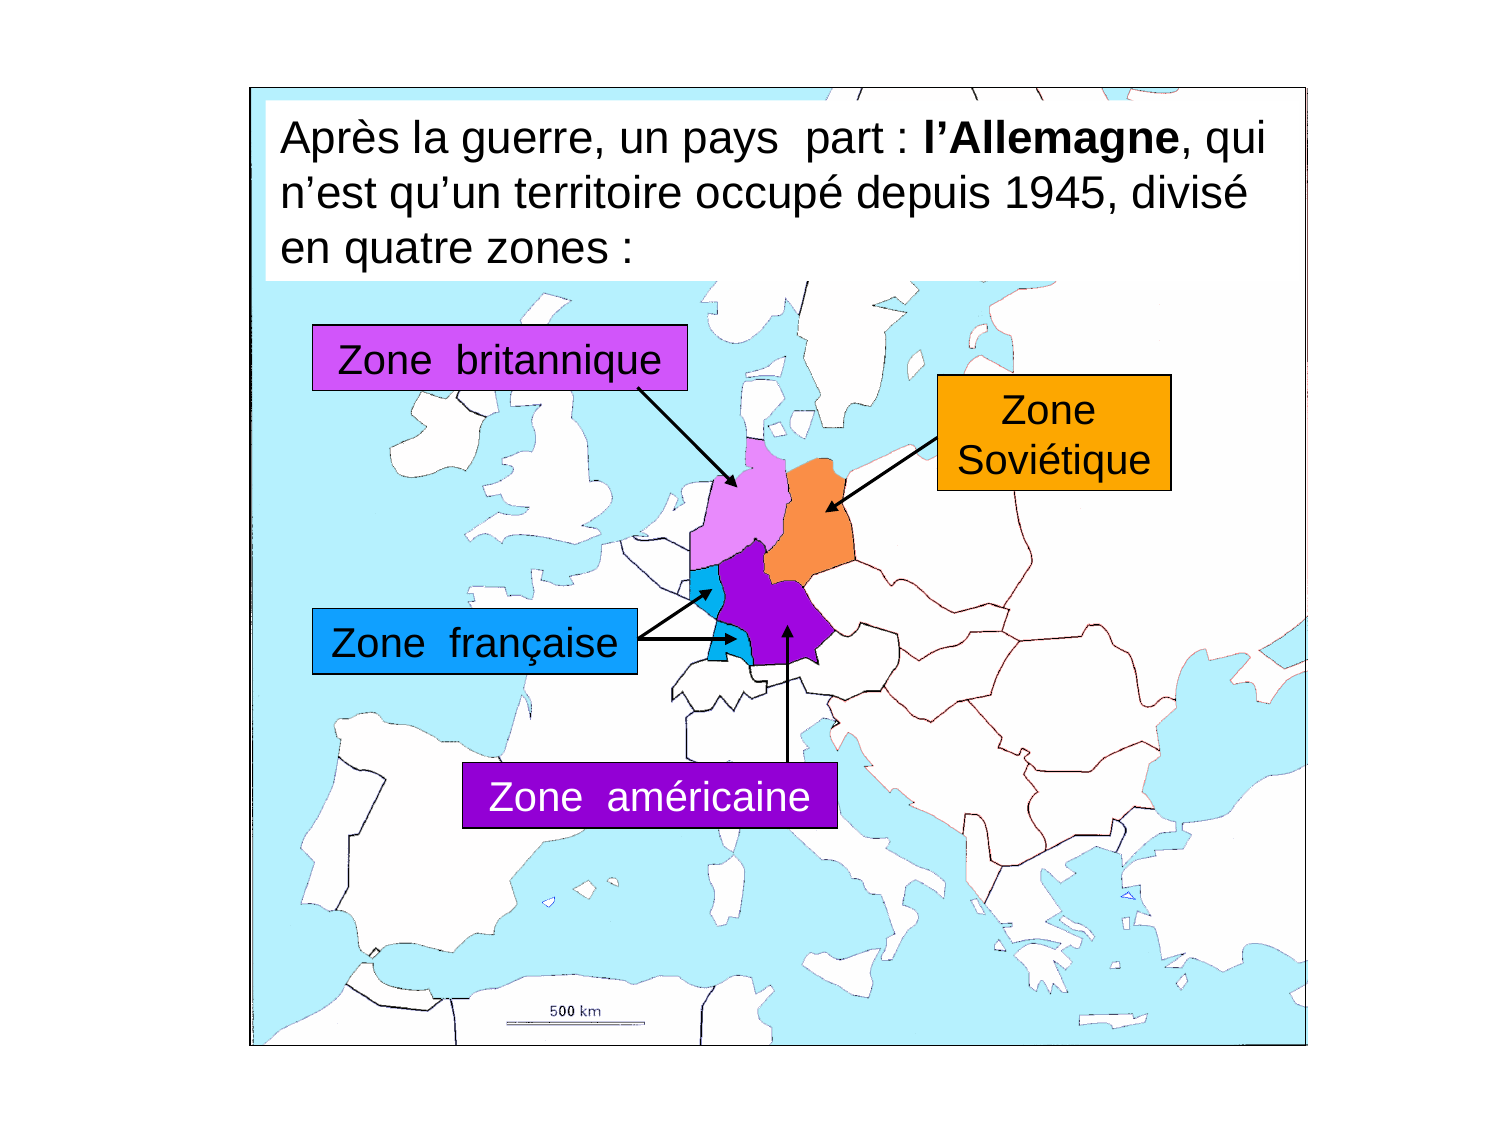

Après la guerre, un pays part : l’Allemagne, qui n’est qu’un territoire occupé depuis 1945, divisé en quatre zones :
Zone britannique
Zone Soviétique
Zone française
Zone américaine